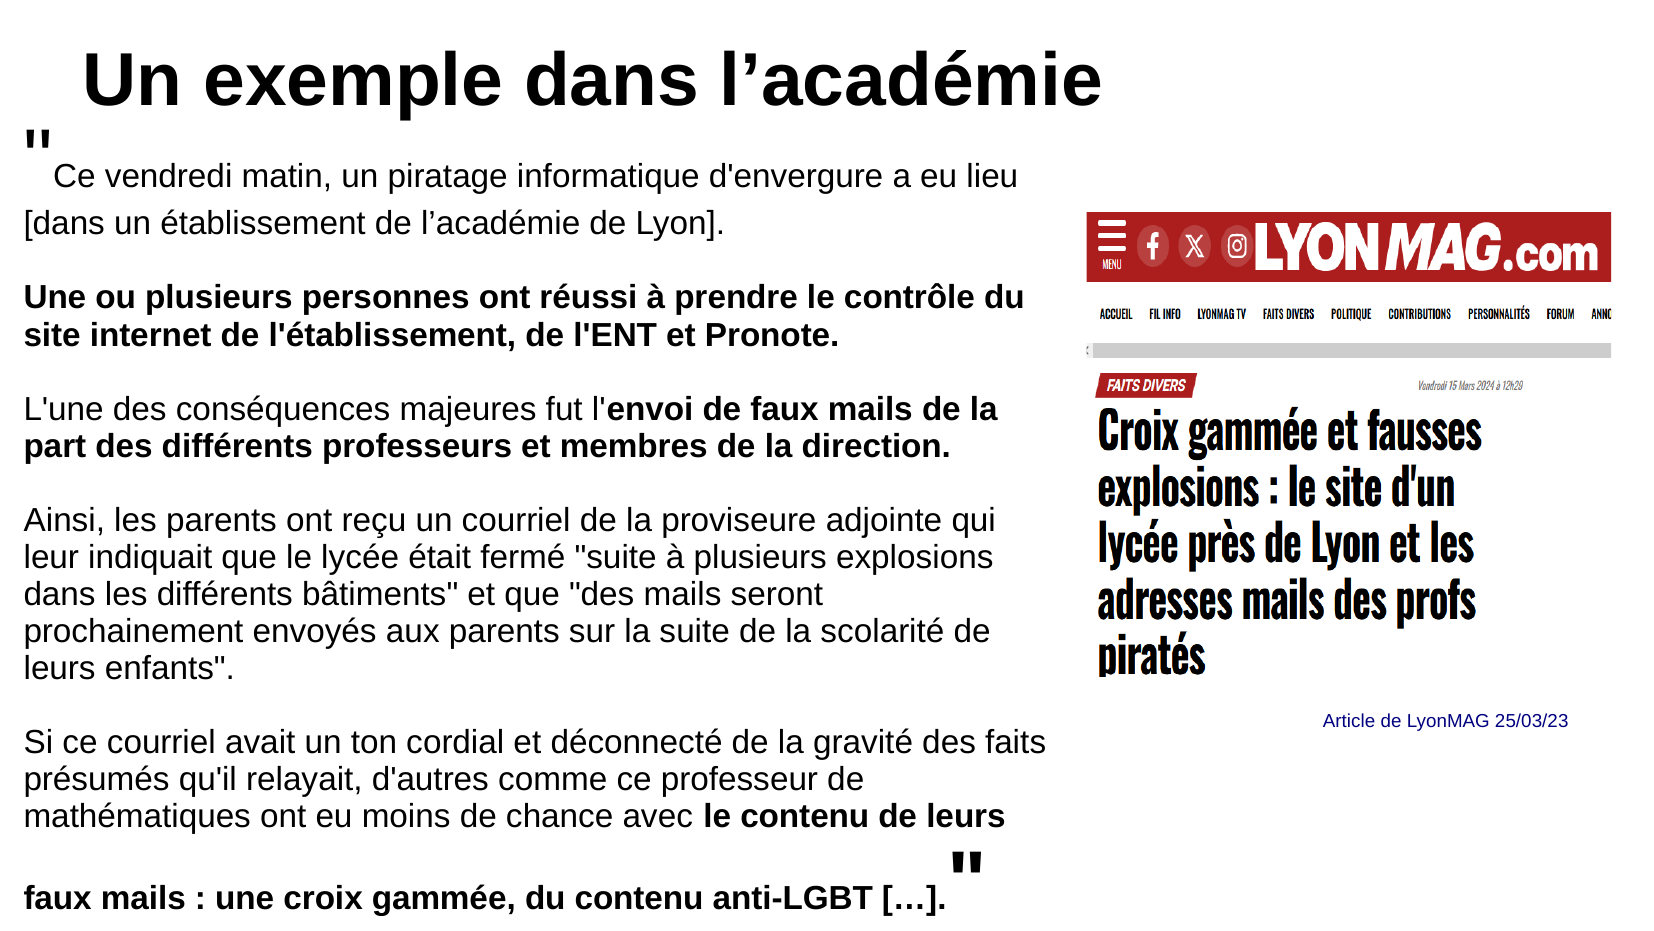

# Un exemple dans l’académie
"Ce vendredi matin, un piratage informatique d'envergure a eu lieu [dans un établissement de l’académie de Lyon].
Une ou plusieurs personnes ont réussi à prendre le contrôle du site internet de l'établissement, de l'ENT et Pronote.
L'une des conséquences majeures fut l'envoi de faux mails de la part des différents professeurs et membres de la direction.
Ainsi, les parents ont reçu un courriel de la proviseure adjointe qui leur indiquait que le lycée était fermé "suite à plusieurs explosions dans les différents bâtiments" et que "des mails seront prochainement envoyés aux parents sur la suite de la scolarité de leurs enfants".
Si ce courriel avait un ton cordial et déconnecté de la gravité des faits présumés qu'il relayait, d'autres comme ce professeur de mathématiques ont eu moins de chance avec le contenu de leurs faux mails : une croix gammée, du contenu anti-LGBT […]."
Article de LyonMAG 25/03/23